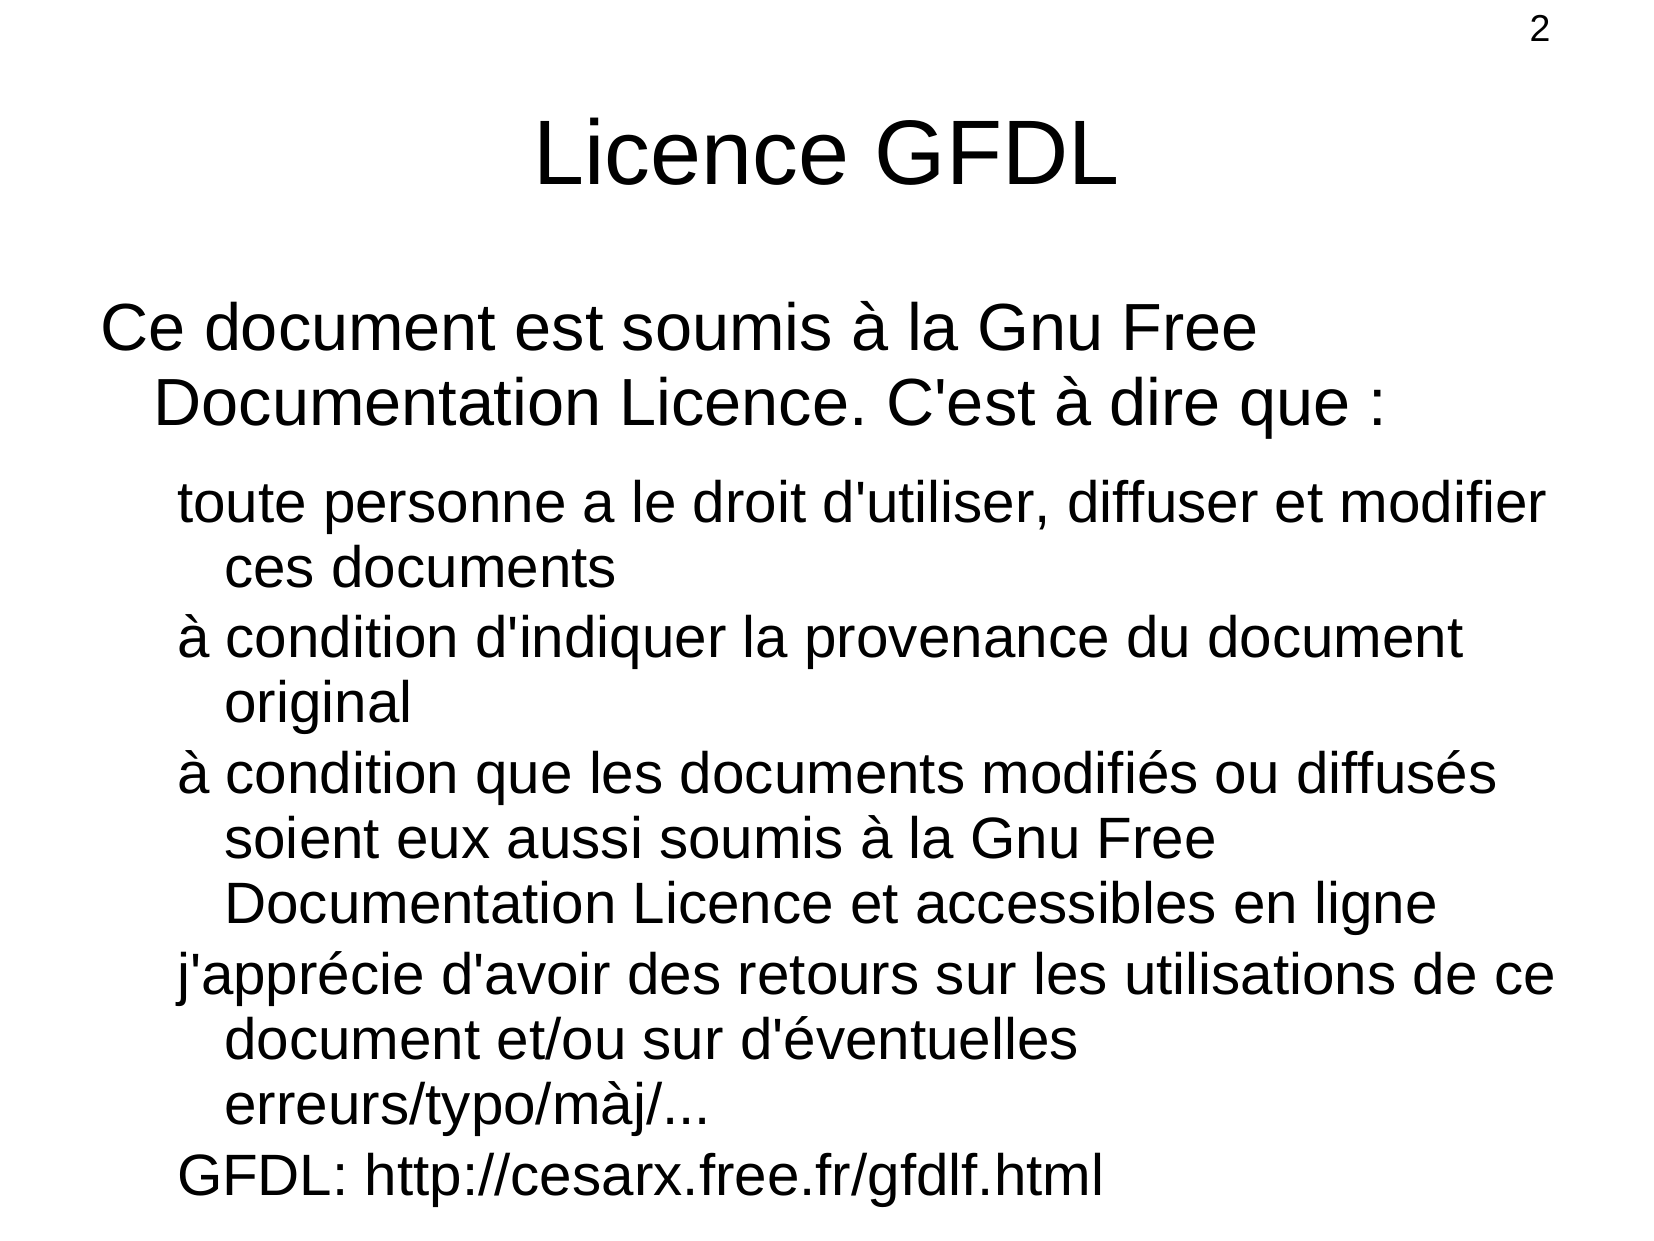

# Licence GFDL
Ce document est soumis à la Gnu Free Documentation Licence. C'est à dire que :
toute personne a le droit d'utiliser, diffuser et modifier ces documents
à condition d'indiquer la provenance du document original
à condition que les documents modifiés ou diffusés soient eux aussi soumis à la Gnu Free Documentation Licence et accessibles en ligne
j'apprécie d'avoir des retours sur les utilisations de ce document et/ou sur d'éventuelles erreurs/typo/màj/...
GFDL: http://cesarx.free.fr/gfdlf.html